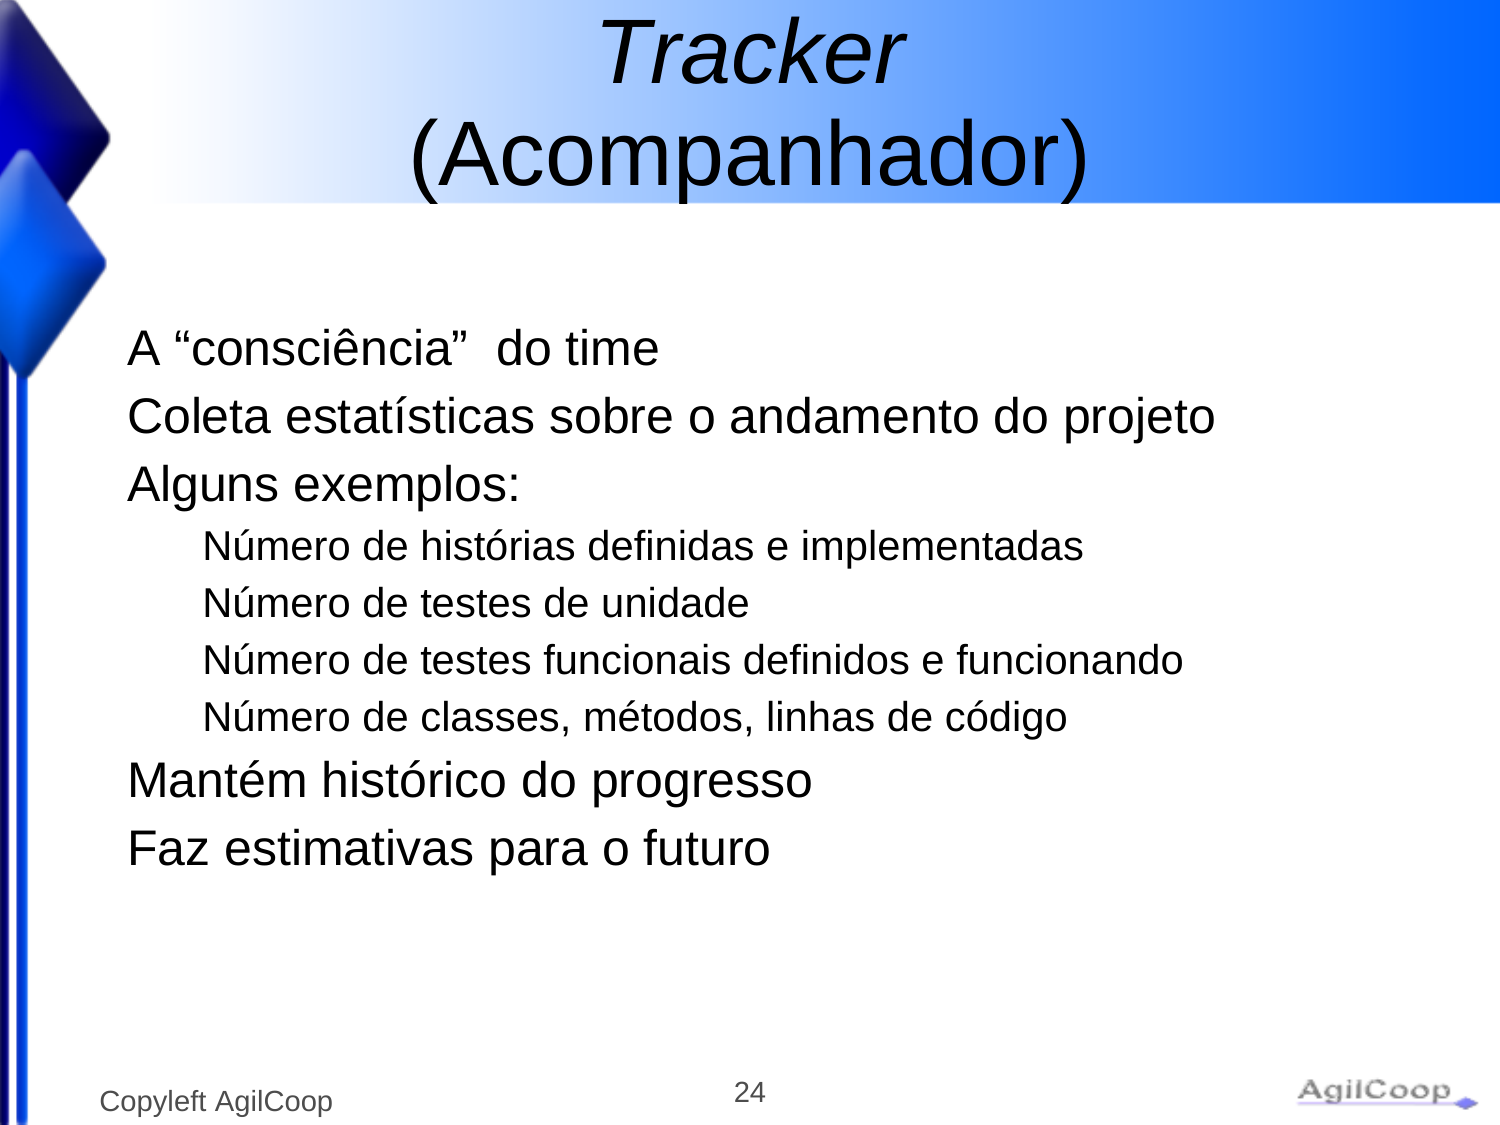

# Tracker (Acompanhador)
A “consciência” do time
Coleta estatísticas sobre o andamento do projeto
Alguns exemplos:
Número de histórias definidas e implementadas
Número de testes de unidade
Número de testes funcionais definidos e funcionando
Número de classes, métodos, linhas de código
Mantém histórico do progresso
Faz estimativas para o futuro
24